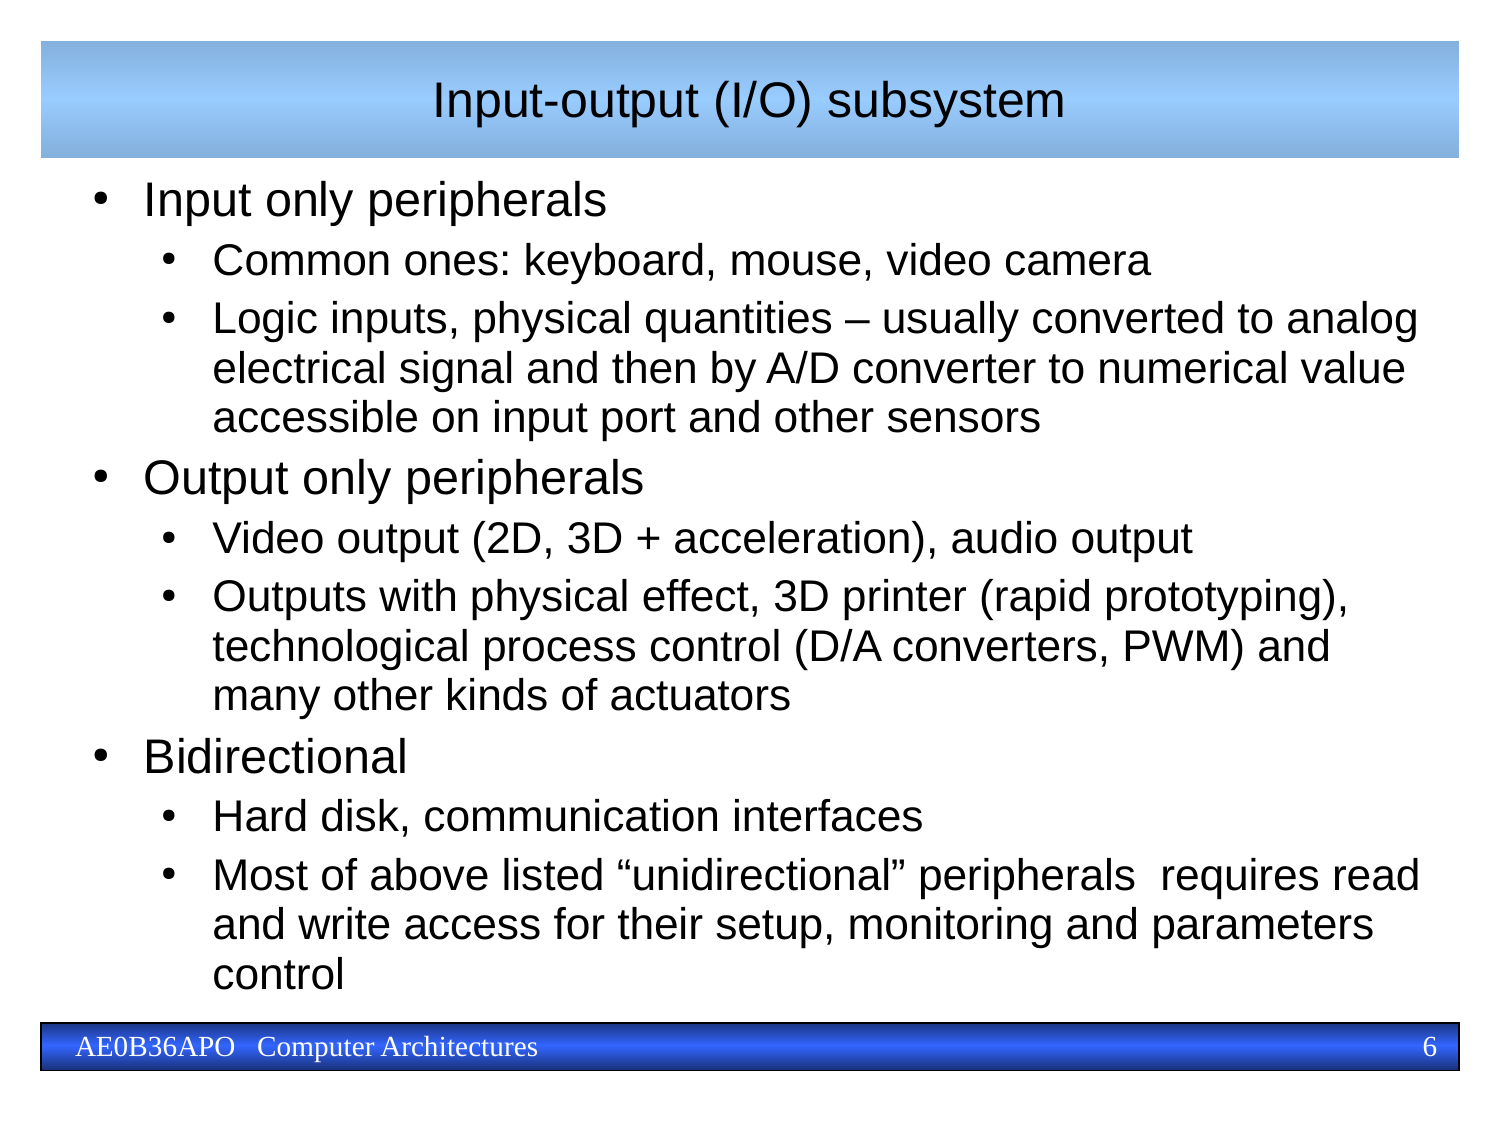

# Input-output (I/O) subsystem
Input only peripherals
Common ones: keyboard, mouse, video camera
Logic inputs, physical quantities – usually converted to analog electrical signal and then by A/D converter to numerical value accessible on input port and other sensors
Output only peripherals
Video output (2D, 3D + acceleration), audio output
Outputs with physical effect, 3D printer (rapid prototyping), technological process control (D/A converters, PWM) and many other kinds of actuators
Bidirectional
Hard disk, communication interfaces
Most of above listed “unidirectional” peripherals requires read and write access for their setup, monitoring and parameters control
AE0B36APO Computer Architectures
6